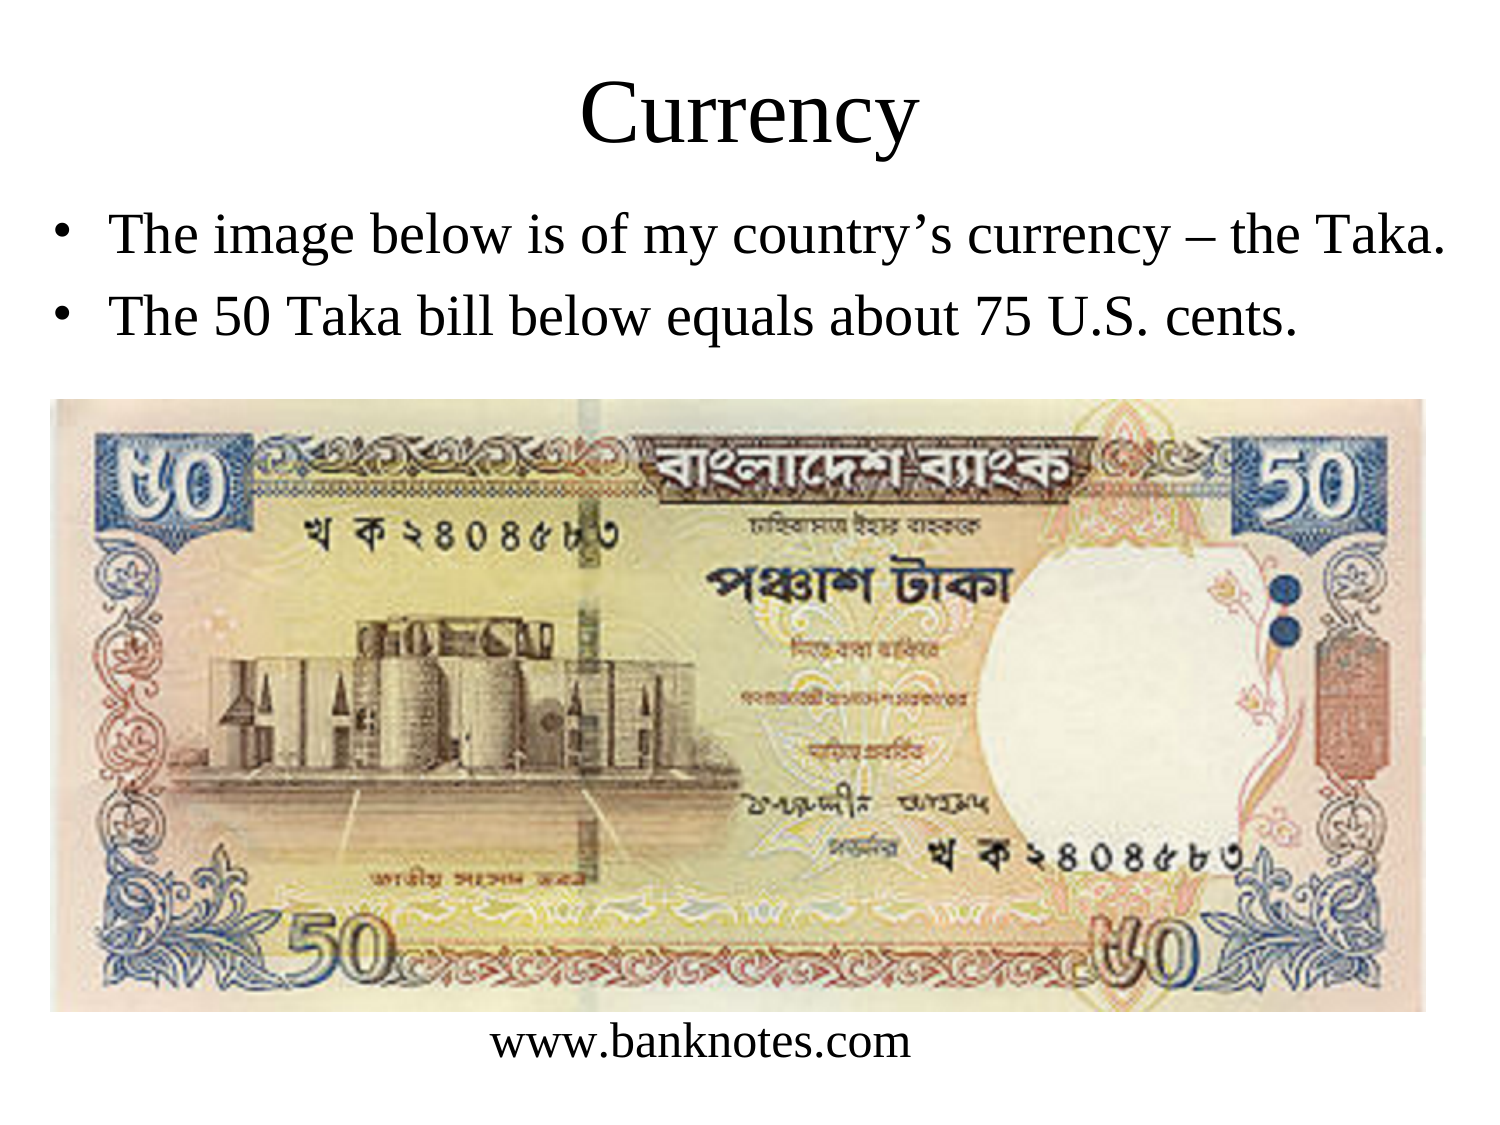

# Currency
The image below is of my country’s currency – the Taka.
The 50 Taka bill below equals about 75 U.S. cents.
www.banknotes.com